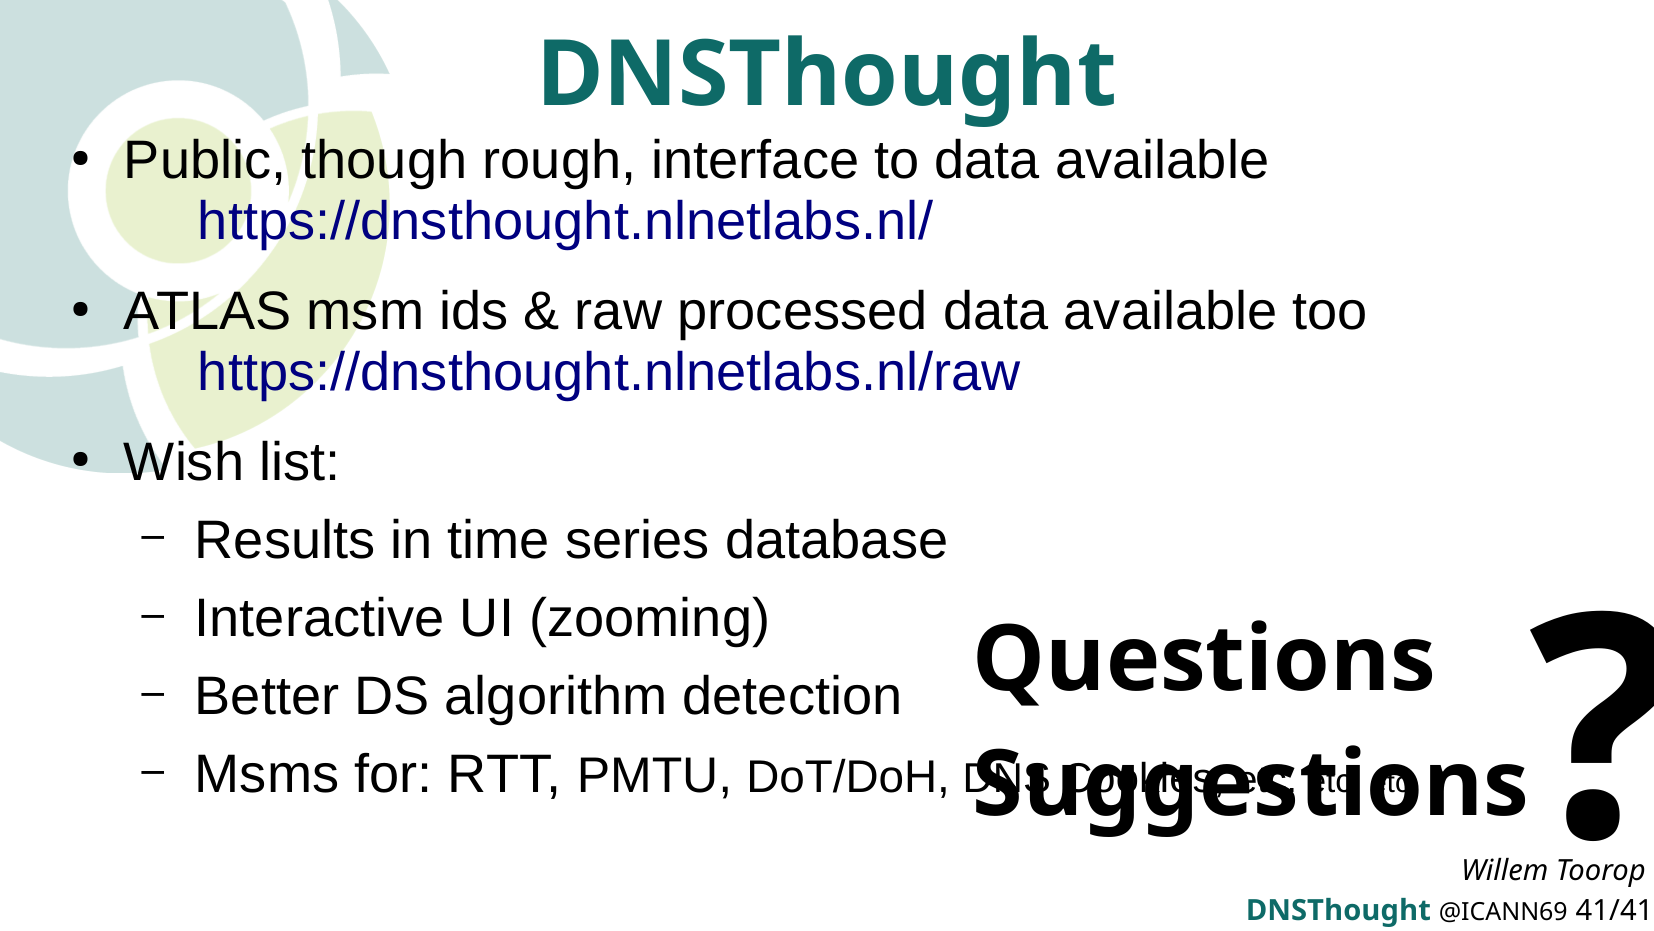

# DNSThought
Public, though rough, interface to data available
	https://dnsthought.nlnetlabs.nl/
ATLAS msm ids & raw processed data available too
	https://dnsthought.nlnetlabs.nl/raw
Wish list:
Results in time series database
Interactive UI (zooming)
Better DS algorithm detection
Msms for: RTT, PMTU, DoT/DoH, DNS Cookies, etc. etc. etc.
?
Questions
Suggestions
41